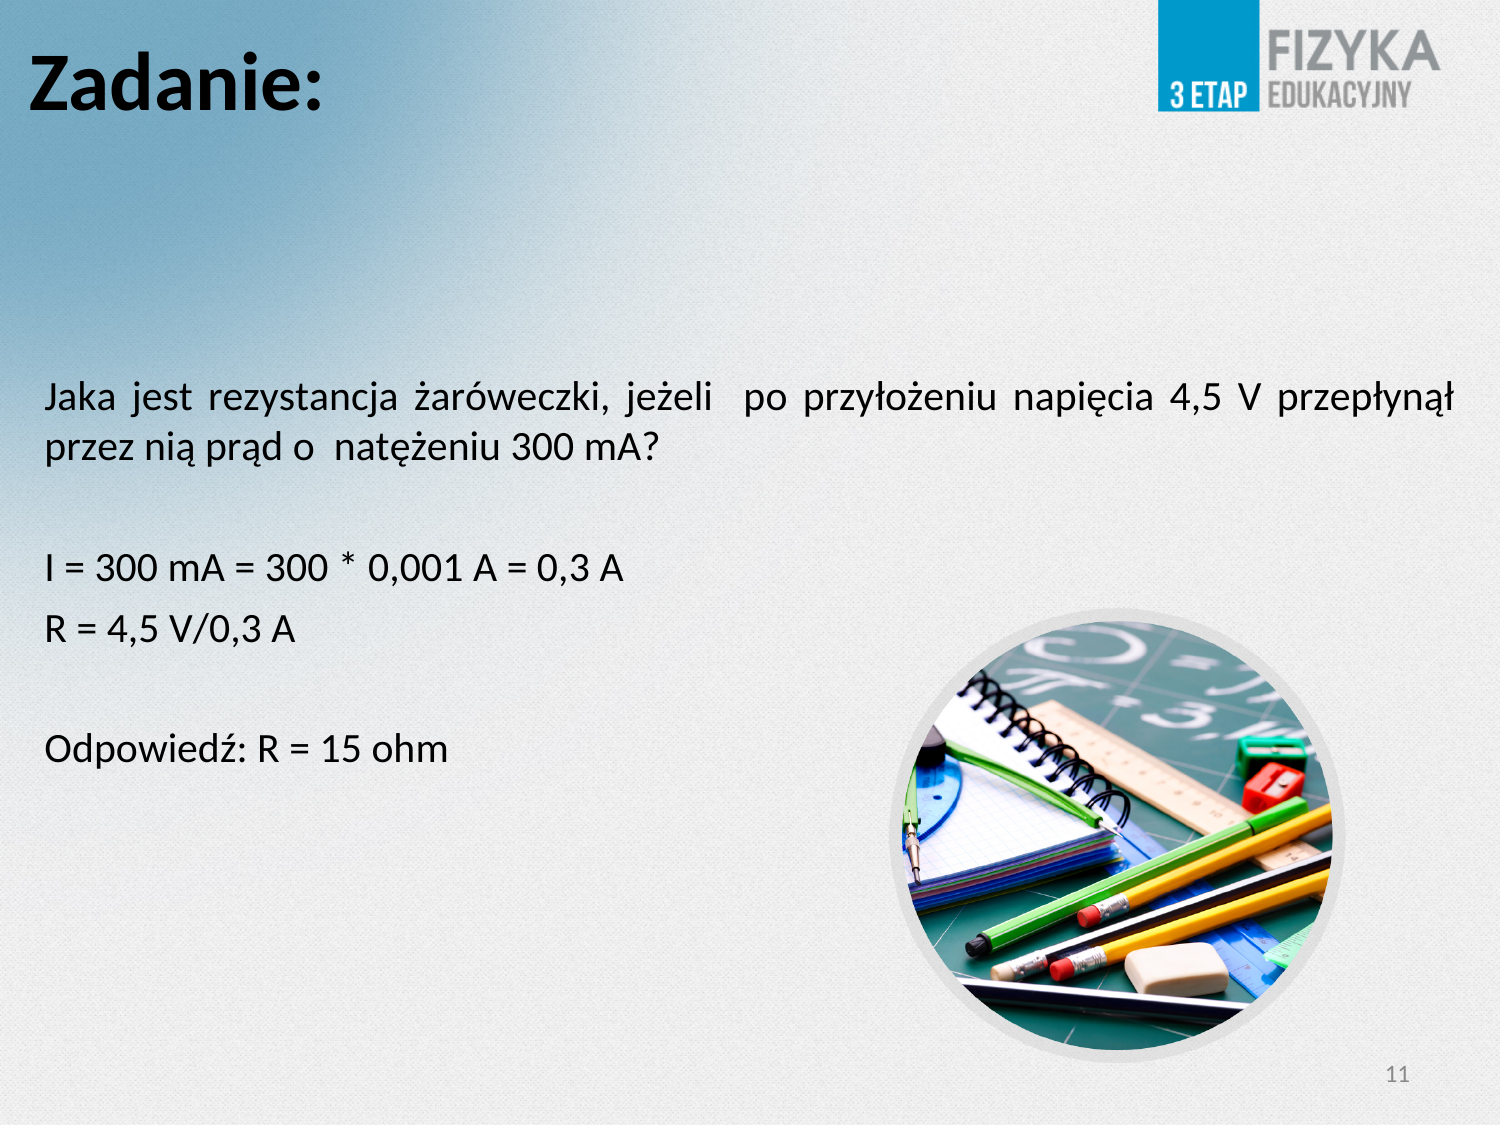

Zadanie:
Jaka jest rezystancja żaróweczki, jeżeli po przyłożeniu napięcia 4,5 V przepłynął przez nią prąd o natężeniu 300 mA?
I = 300 mA = 300 * 0,001 A = 0,3 A
R = 4,5 V/0,3 A
Odpowiedź: R = 15 ohm